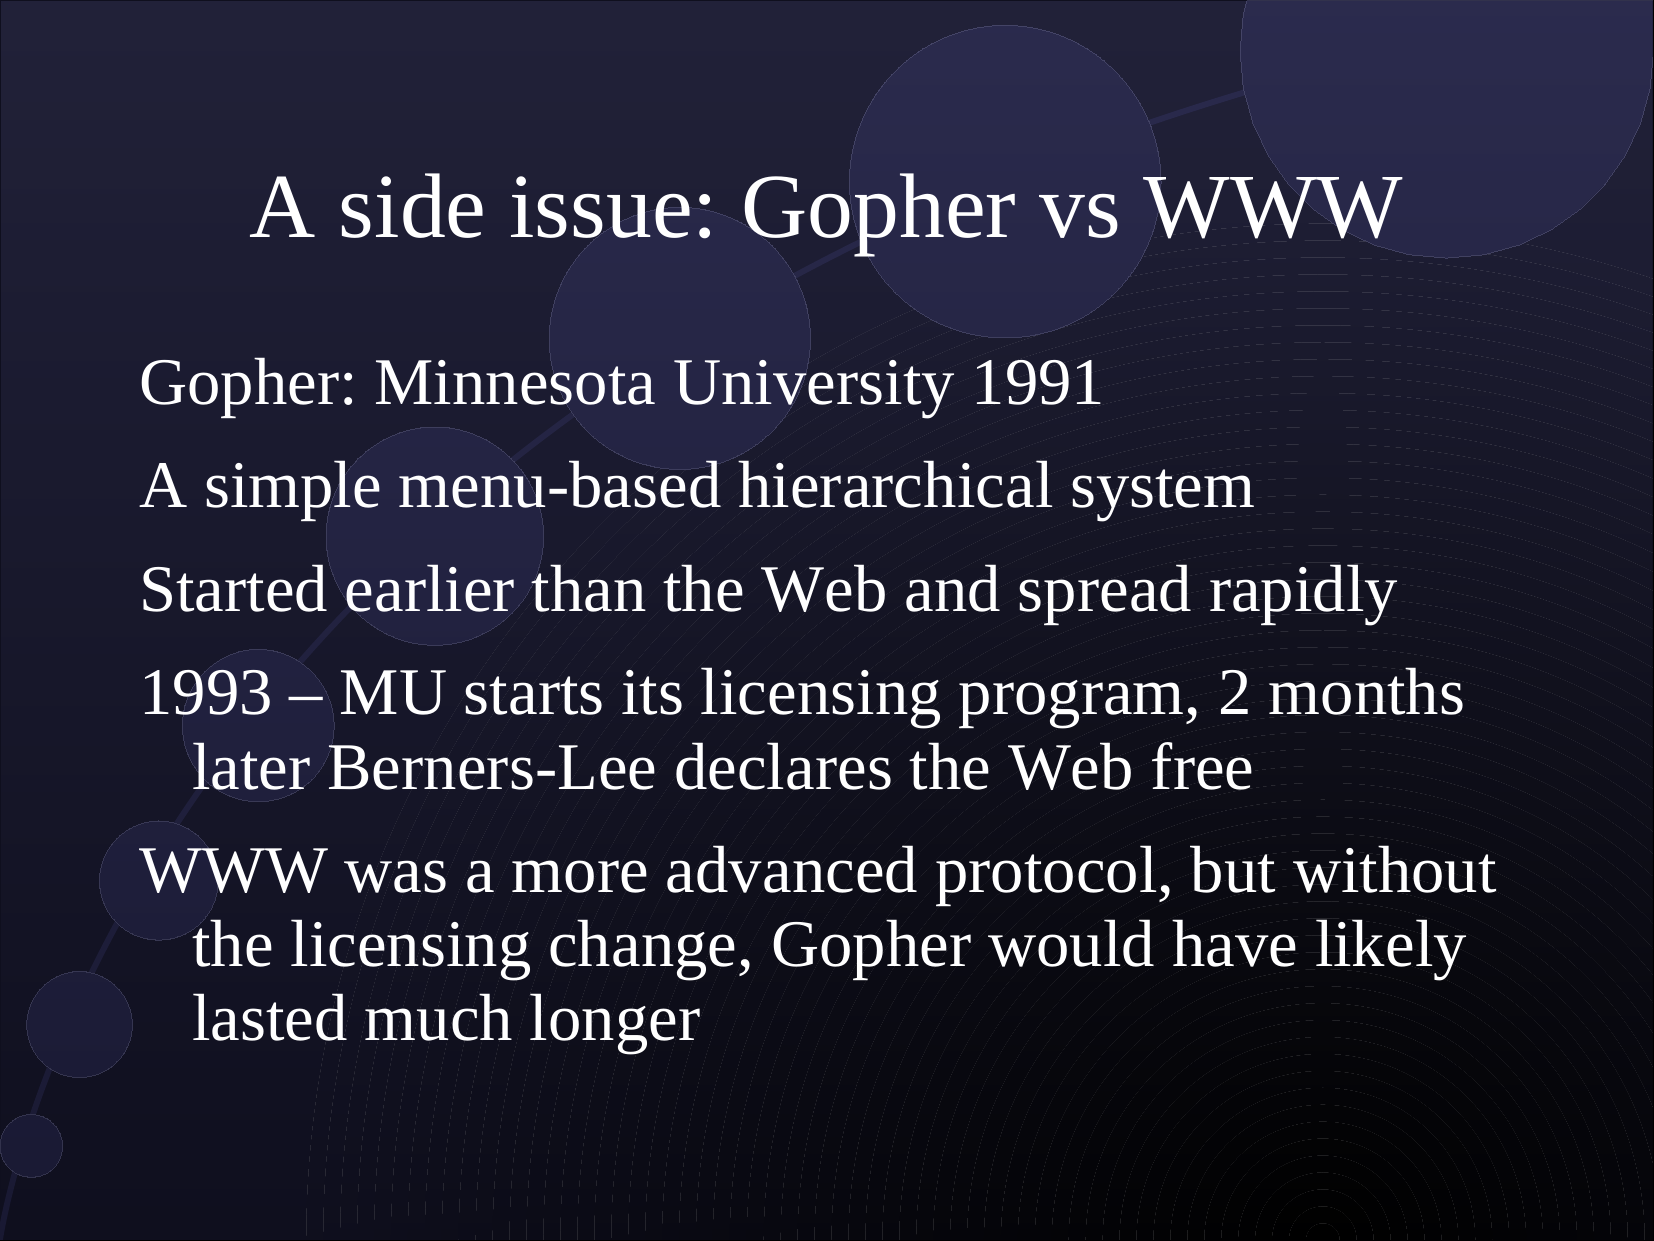

# A side issue: Gopher vs WWW
Gopher: Minnesota University 1991
A simple menu-based hierarchical system
Started earlier than the Web and spread rapidly
1993 – MU starts its licensing program, 2 months later Berners-Lee declares the Web free
WWW was a more advanced protocol, but without the licensing change, Gopher would have likely lasted much longer